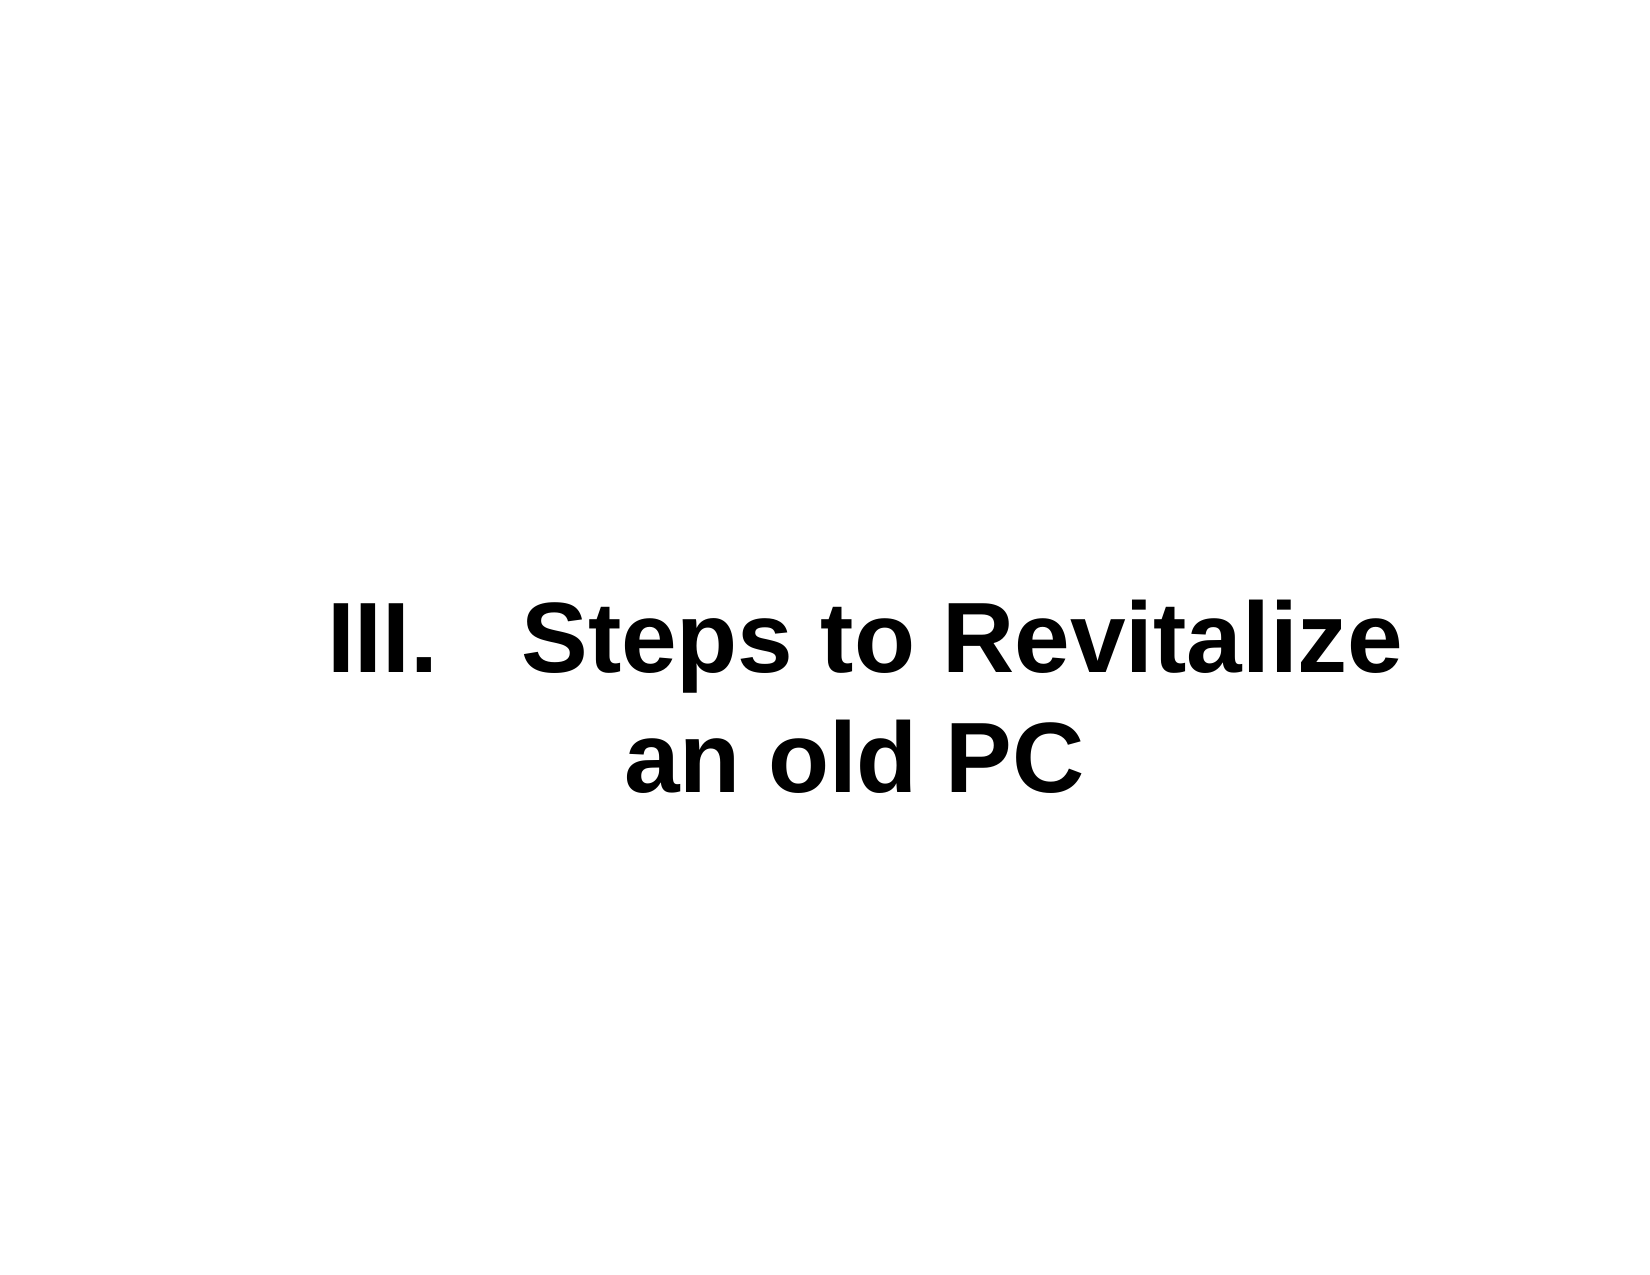

III. Steps to Revitalize
	 an old PC